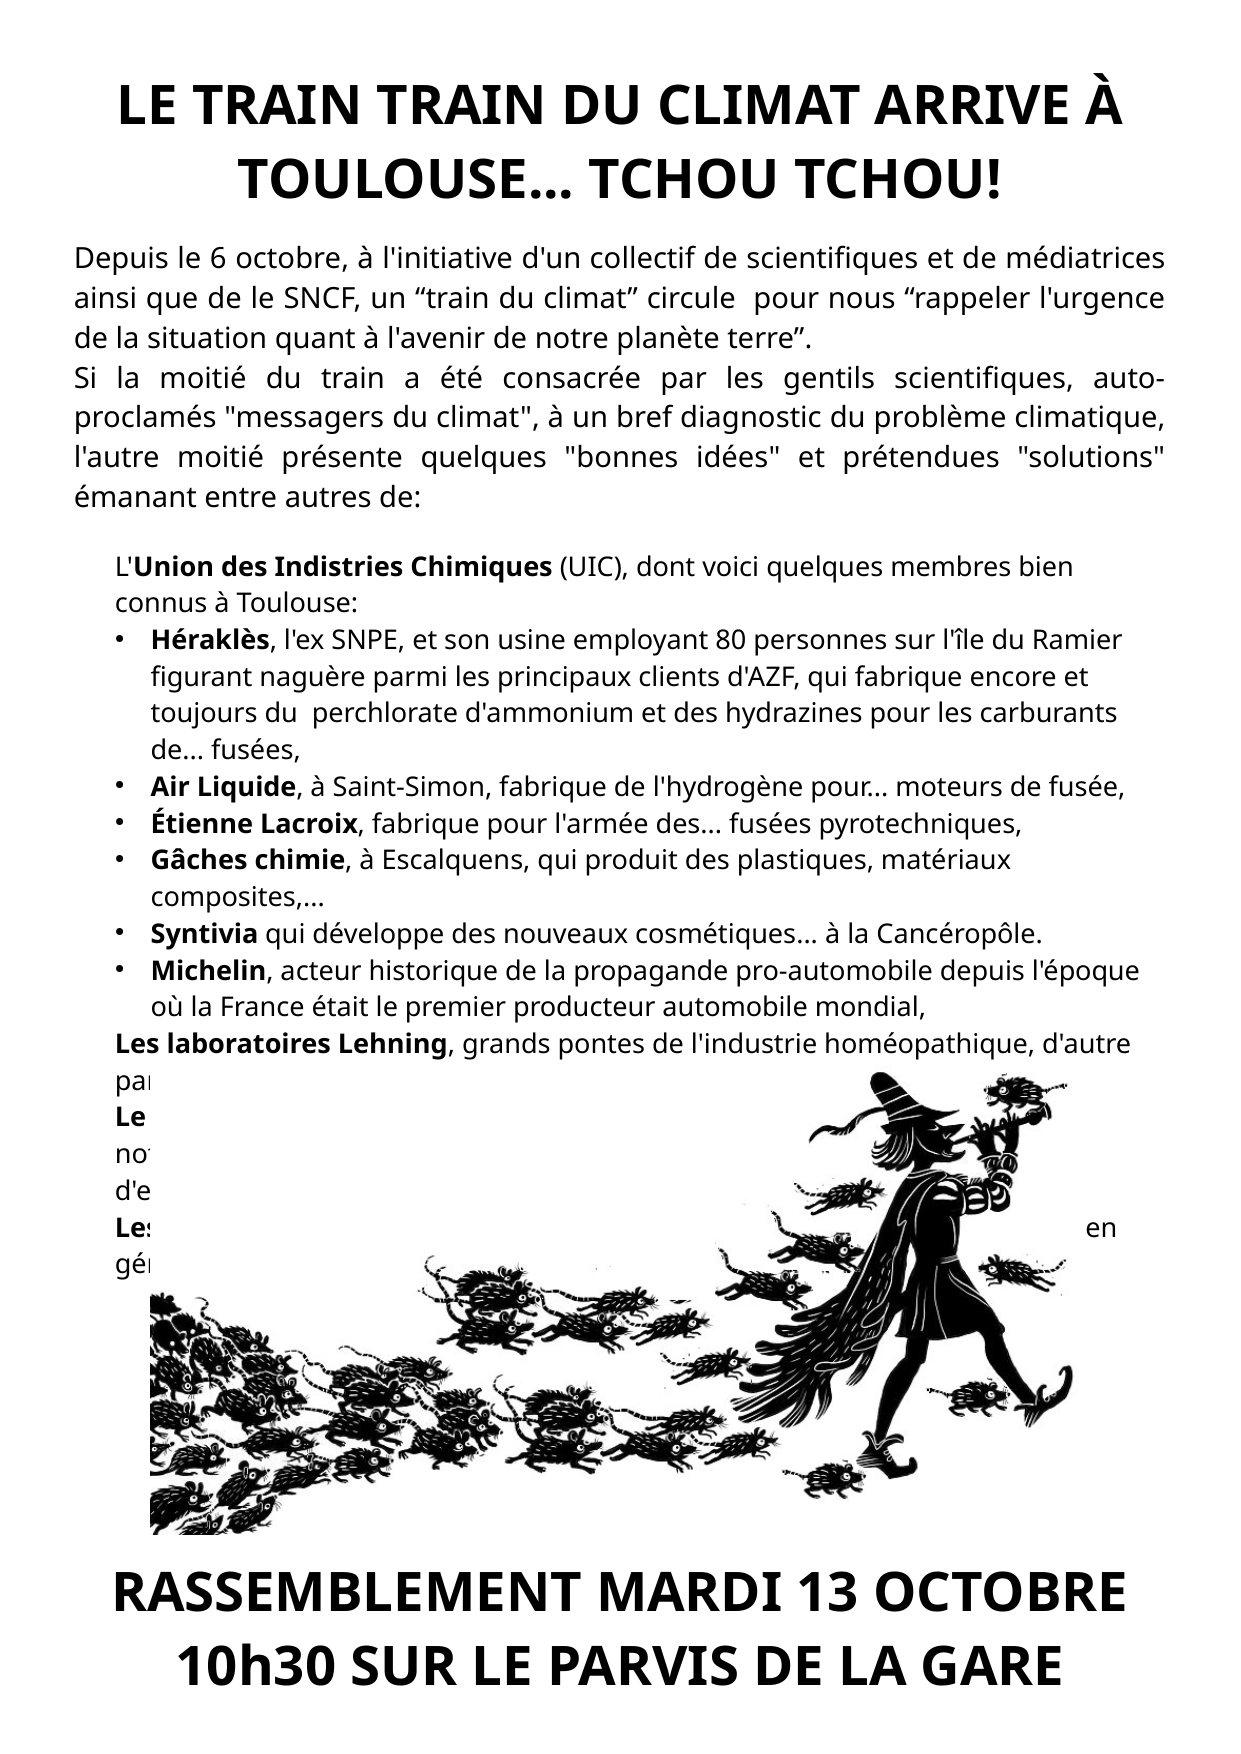

LE TRAIN TRAIN DU CLIMAT ARRIVE À TOULOUSE... TCHOU TCHOU!
Depuis le 6 octobre, à l'initiative d'un collectif de scientifiques et de médiatrices ainsi que de le SNCF, un “train du climat” circule pour nous “rappeler l'urgence de la situation quant à l'avenir de notre planète terre”.
Si la moitié du train a été consacrée par les gentils scientifiques, auto-proclamés "messagers du climat", à un bref diagnostic du problème climatique, l'autre moitié présente quelques "bonnes idées" et prétendues "solutions" émanant entre autres de:
L'Union des Indistries Chimiques (UIC), dont voici quelques membres bien connus à Toulouse:
Héraklès, l'ex SNPE, et son usine employant 80 personnes sur l'île du Ramier figurant naguère parmi les principaux clients d'AZF, qui fabrique encore et toujours du  perchlorate d'ammonium et des hydrazines pour les carburants de... fusées,
Air Liquide, à Saint-Simon, fabrique de l'hydrogène pour... moteurs de fusée,
Étienne Lacroix, fabrique pour l'armée des... fusées pyrotechniques,
Gâches chimie, à Escalquens, qui produit des plastiques, matériaux composites,...
Syntivia qui développe des nouveaux cosmétiques... à la Cancéropôle.
Michelin, acteur historique de la propagande pro-automobile depuis l'époque où la France était le premier producteur automobile mondial,
Les laboratoires Lehning, grands pontes de l'industrie homéopathique, d'autre part décriée par les scientifiques: encore un bel exemple de cohérence,
Le groupe Armonia, qui fournit du personnel d'accueil au sourire forcé, notamment dans... les aéroports, ayant 10 filiales allant de la conciergerie d'entreprise, au service de sécurité à la livraison...
Les assurances AXA, dont on comprend bien l'intérêt pour les catastrophes en général!
RASSEMBLEMENT MARDI 13 OCTOBRE 10h30 SUR LE PARVIS DE LA GARE